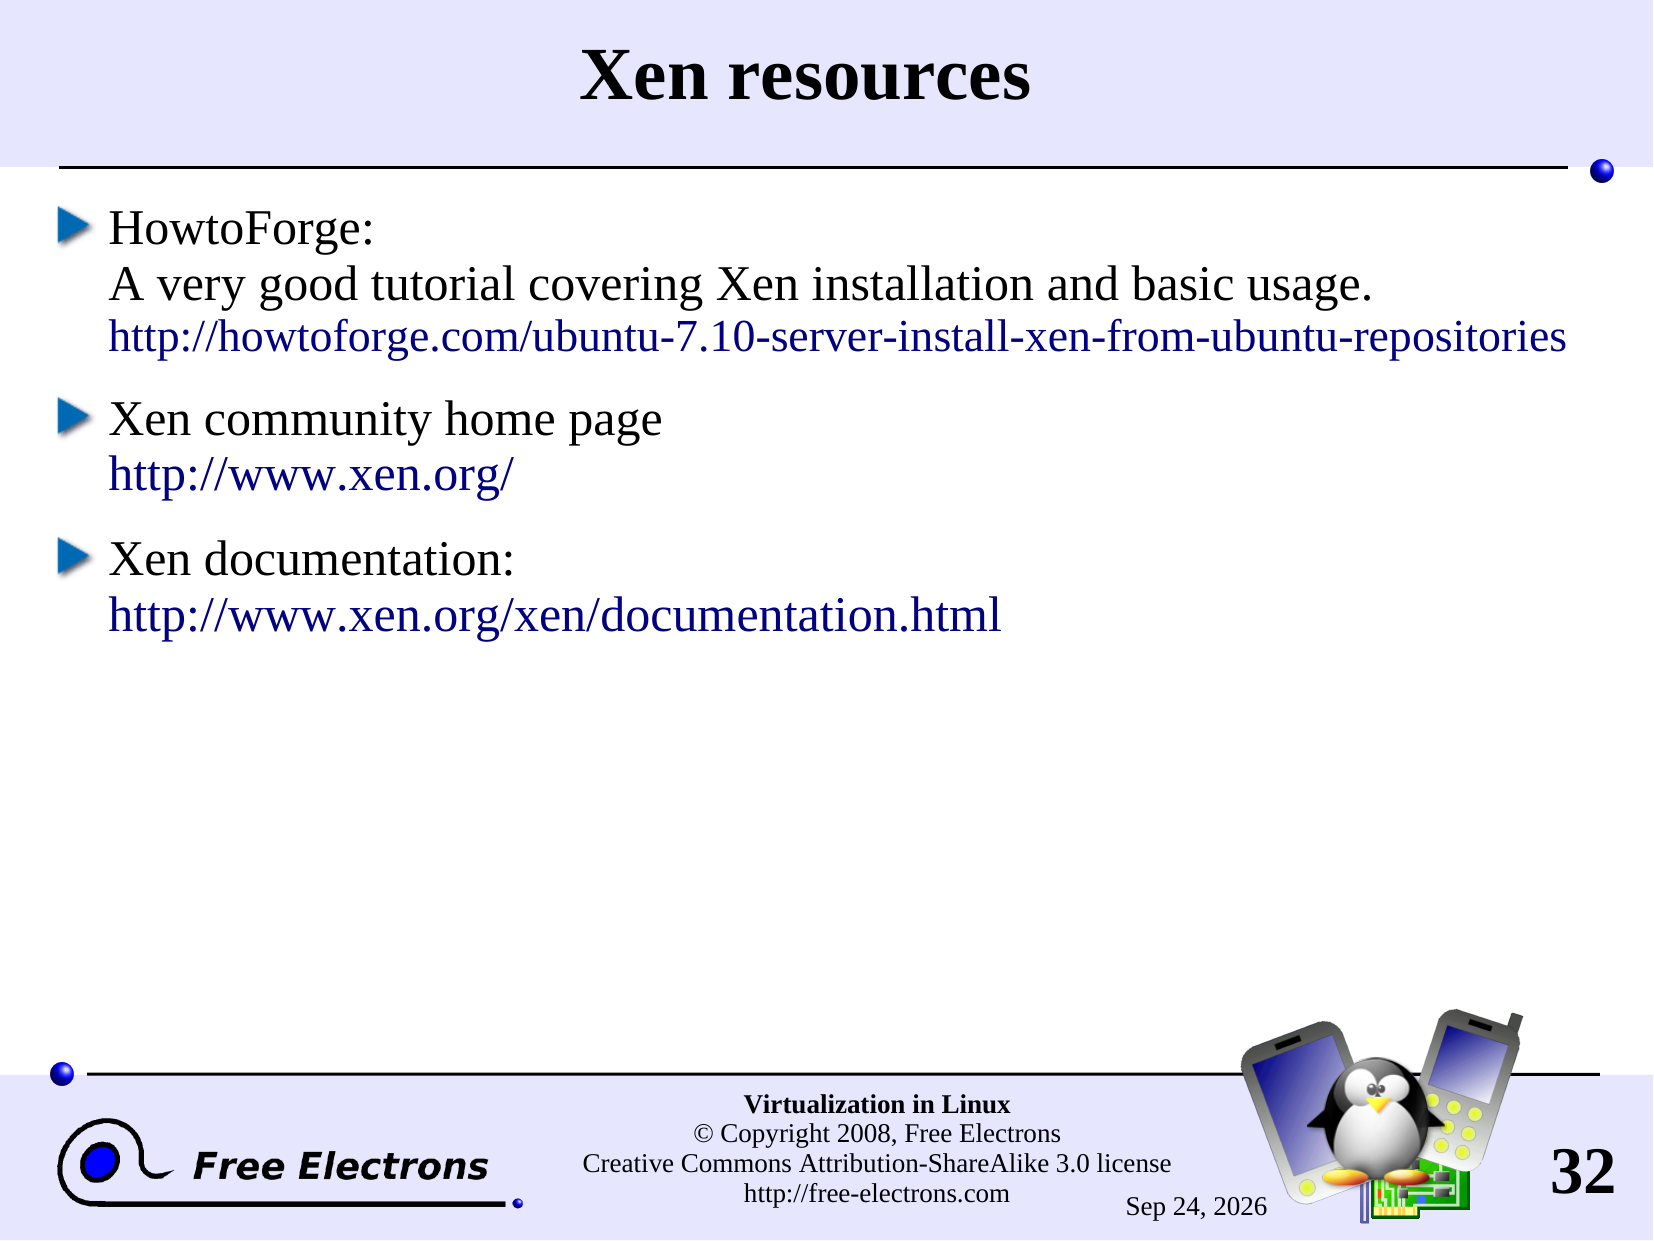

# Xen resources
HowtoForge:
A very good tutorial covering Xen installation and basic usage.http://howtoforge.com/ubuntu-7.10-server-install-xen-from-ubuntu-repositories
Xen community home page
http://www.xen.org/
Xen documentation:
http://www.xen.org/xen/documentation.html